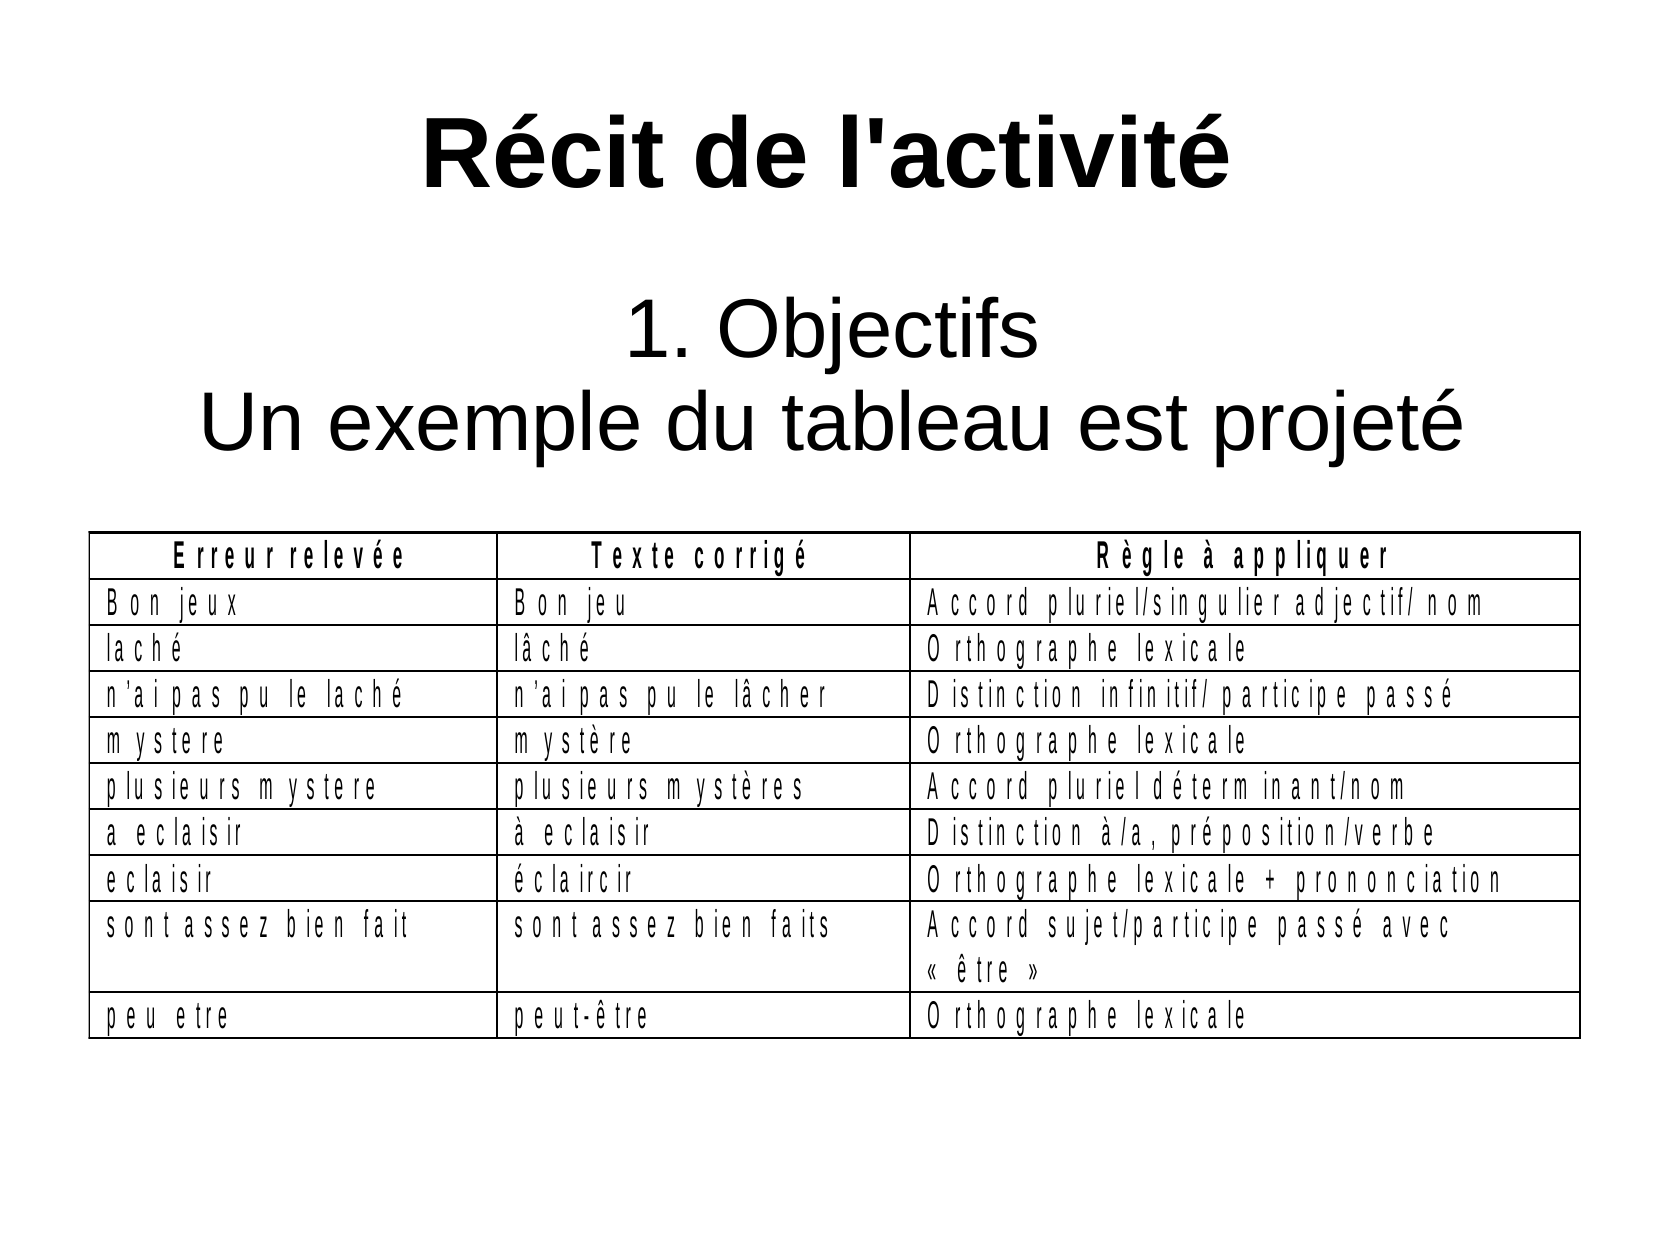

# Récit de l'activité
1. Objectifs
Un exemple du tableau est projeté